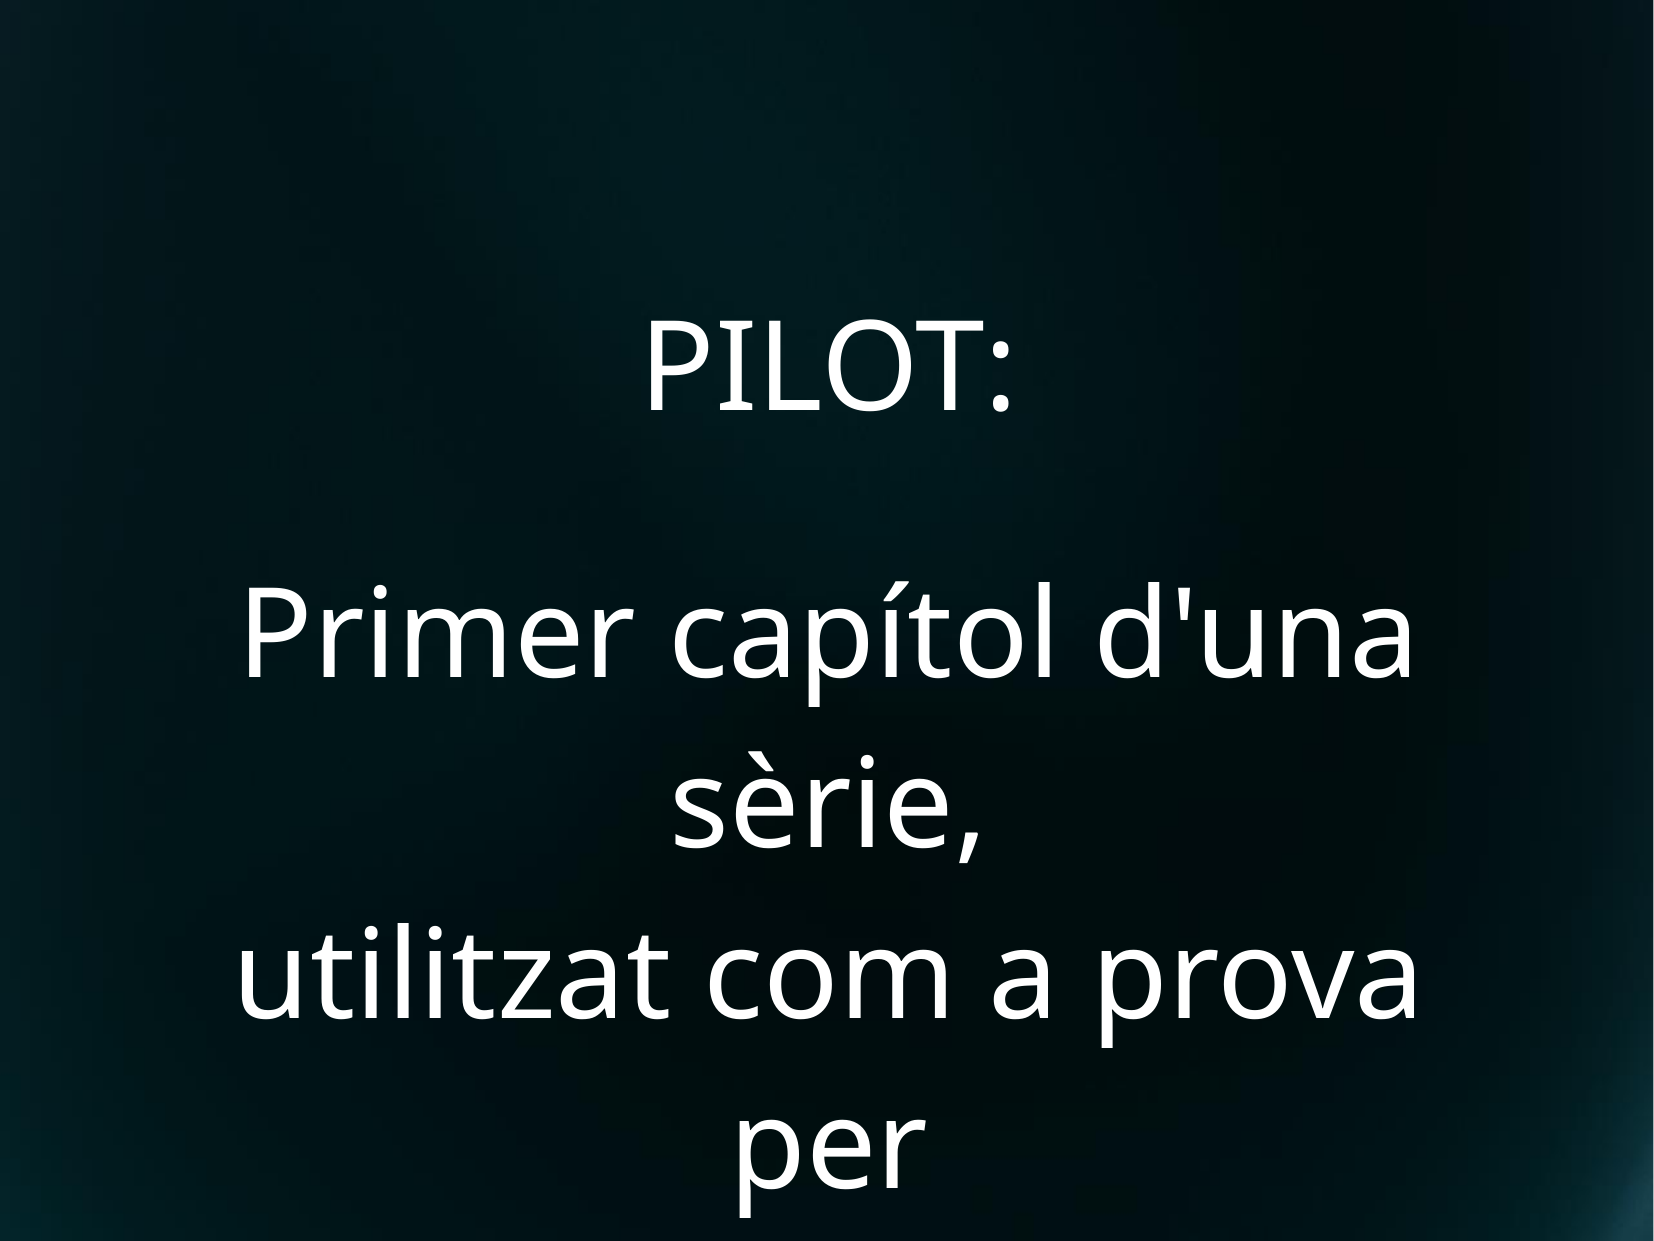

PILOT:
Primer capítol d'una sèrie,
utilitzat com a prova per
decidir si la sèrie tira
endavant.